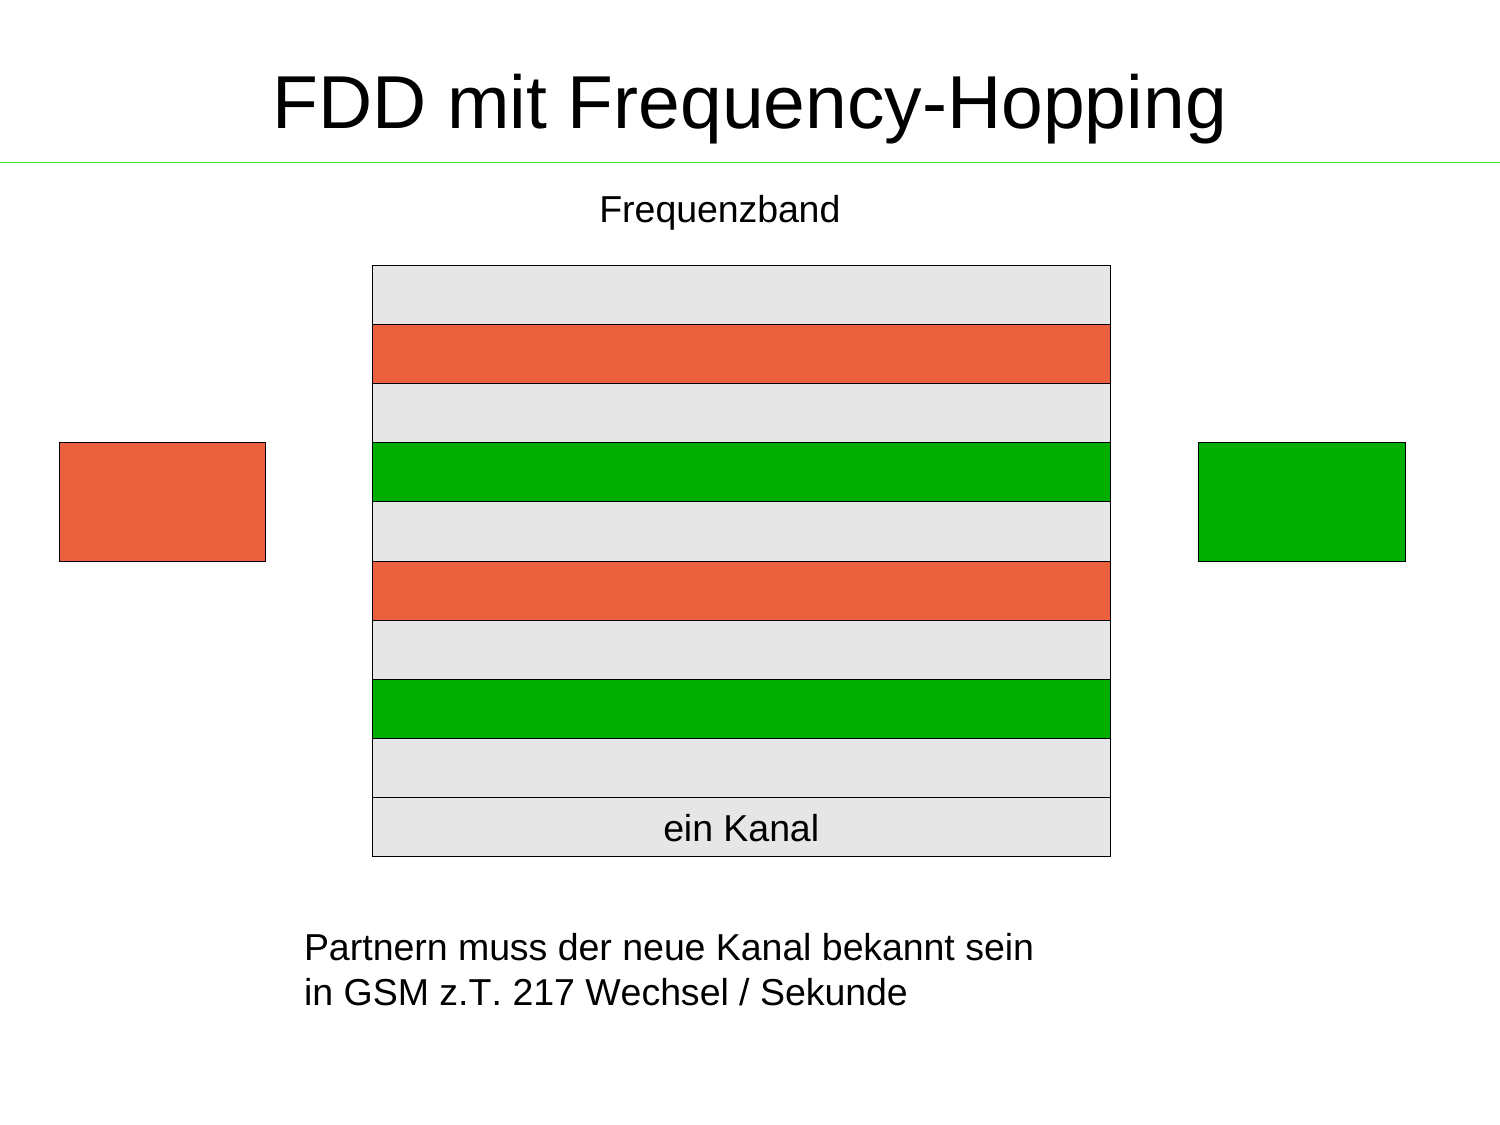

# FDD mit Frequency-Hopping
Frequenzband
ein Kanal
Partnern muss der neue Kanal bekannt sein
in GSM z.T. 217 Wechsel / Sekunde